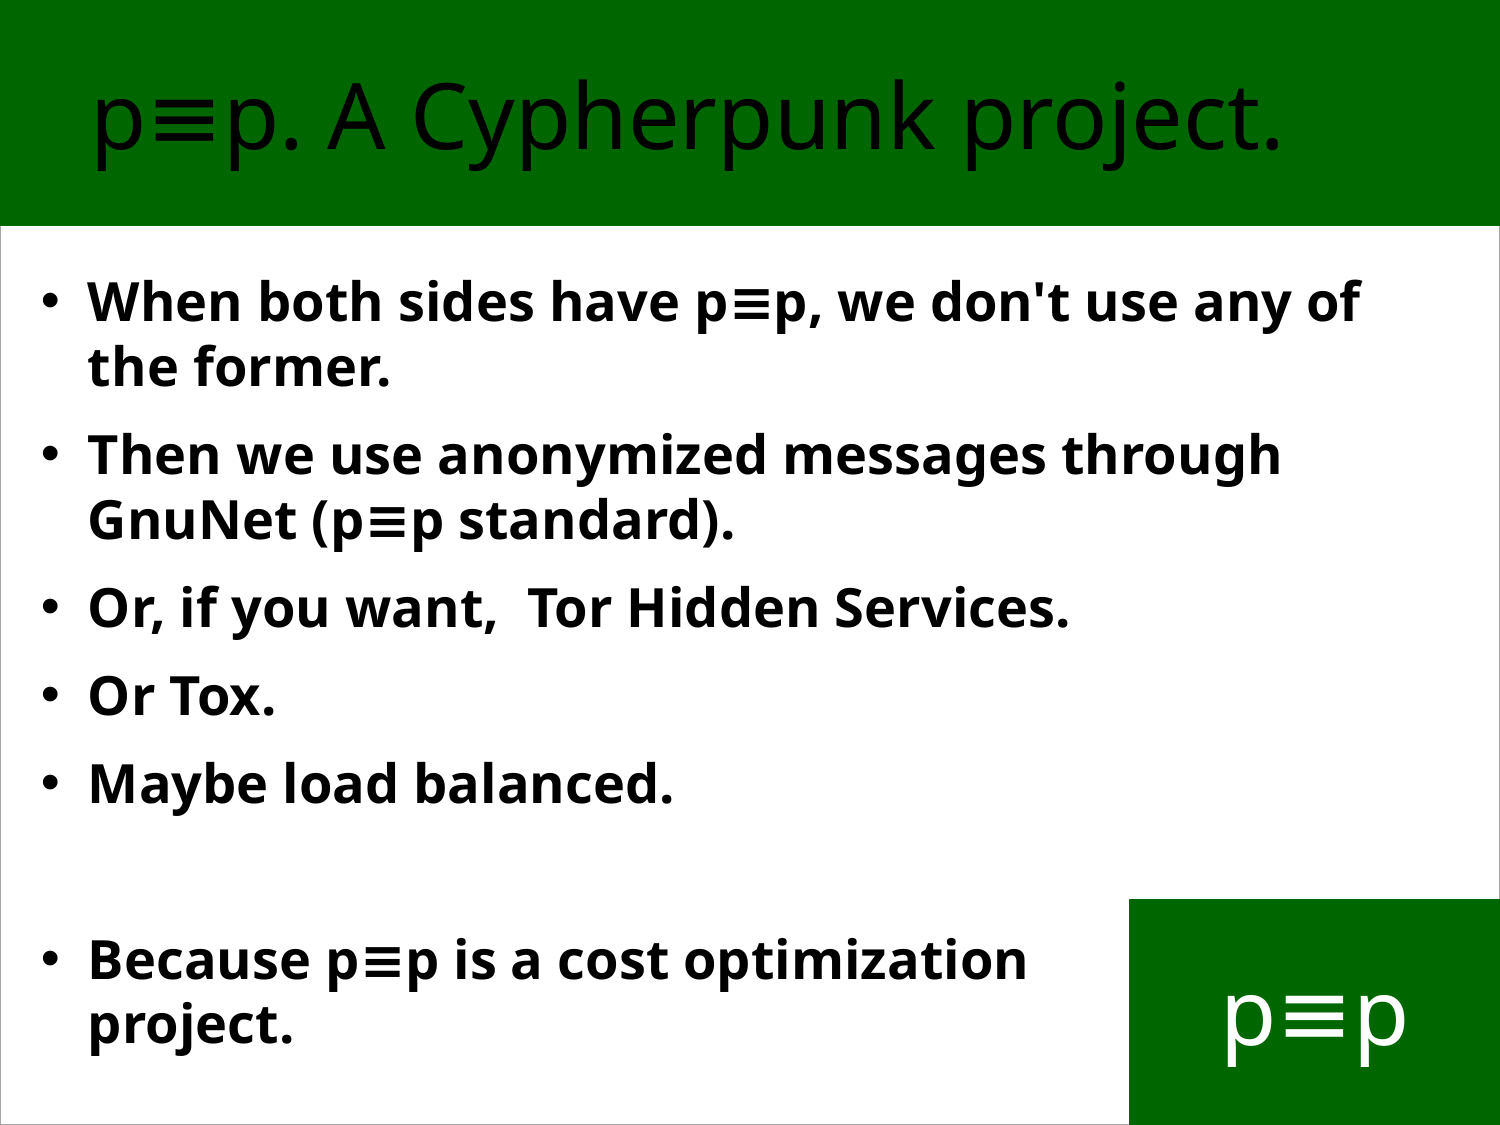

# p≡p. A Cypherpunk project.
When both sides have p≡p, we don't use any of the former.
Then we use anonymized messages through GnuNet (p≡p standard).
Or, if you want, Tor Hidden Services.
Or Tox.
Maybe load balanced.
Because p≡p is a cost optimization
project.
p≡p